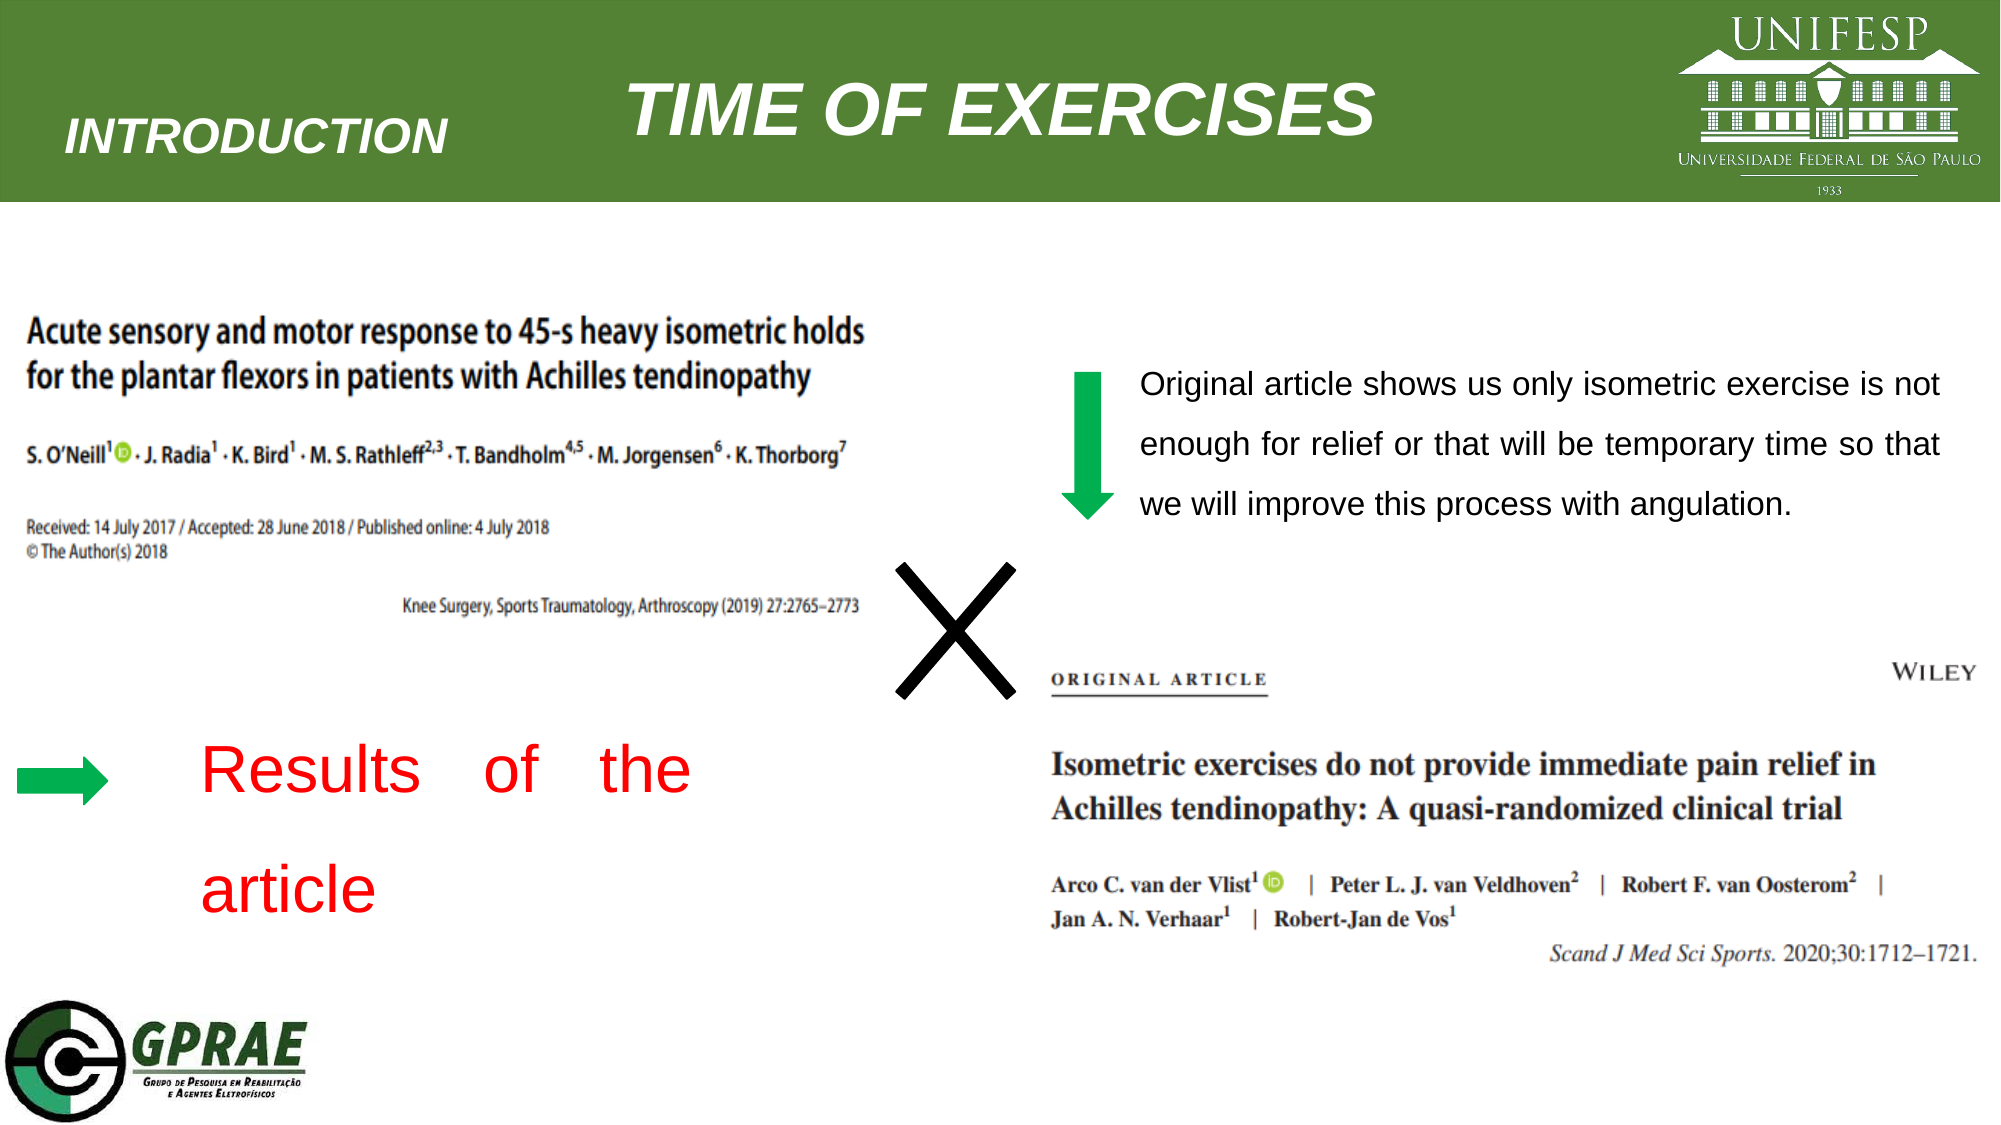

Time of exercises
IntrodUCTION
Original article shows us only isometric exercise is not enough for relief or that will be temporary time so that we will improve this process with angulation.
Results of the article